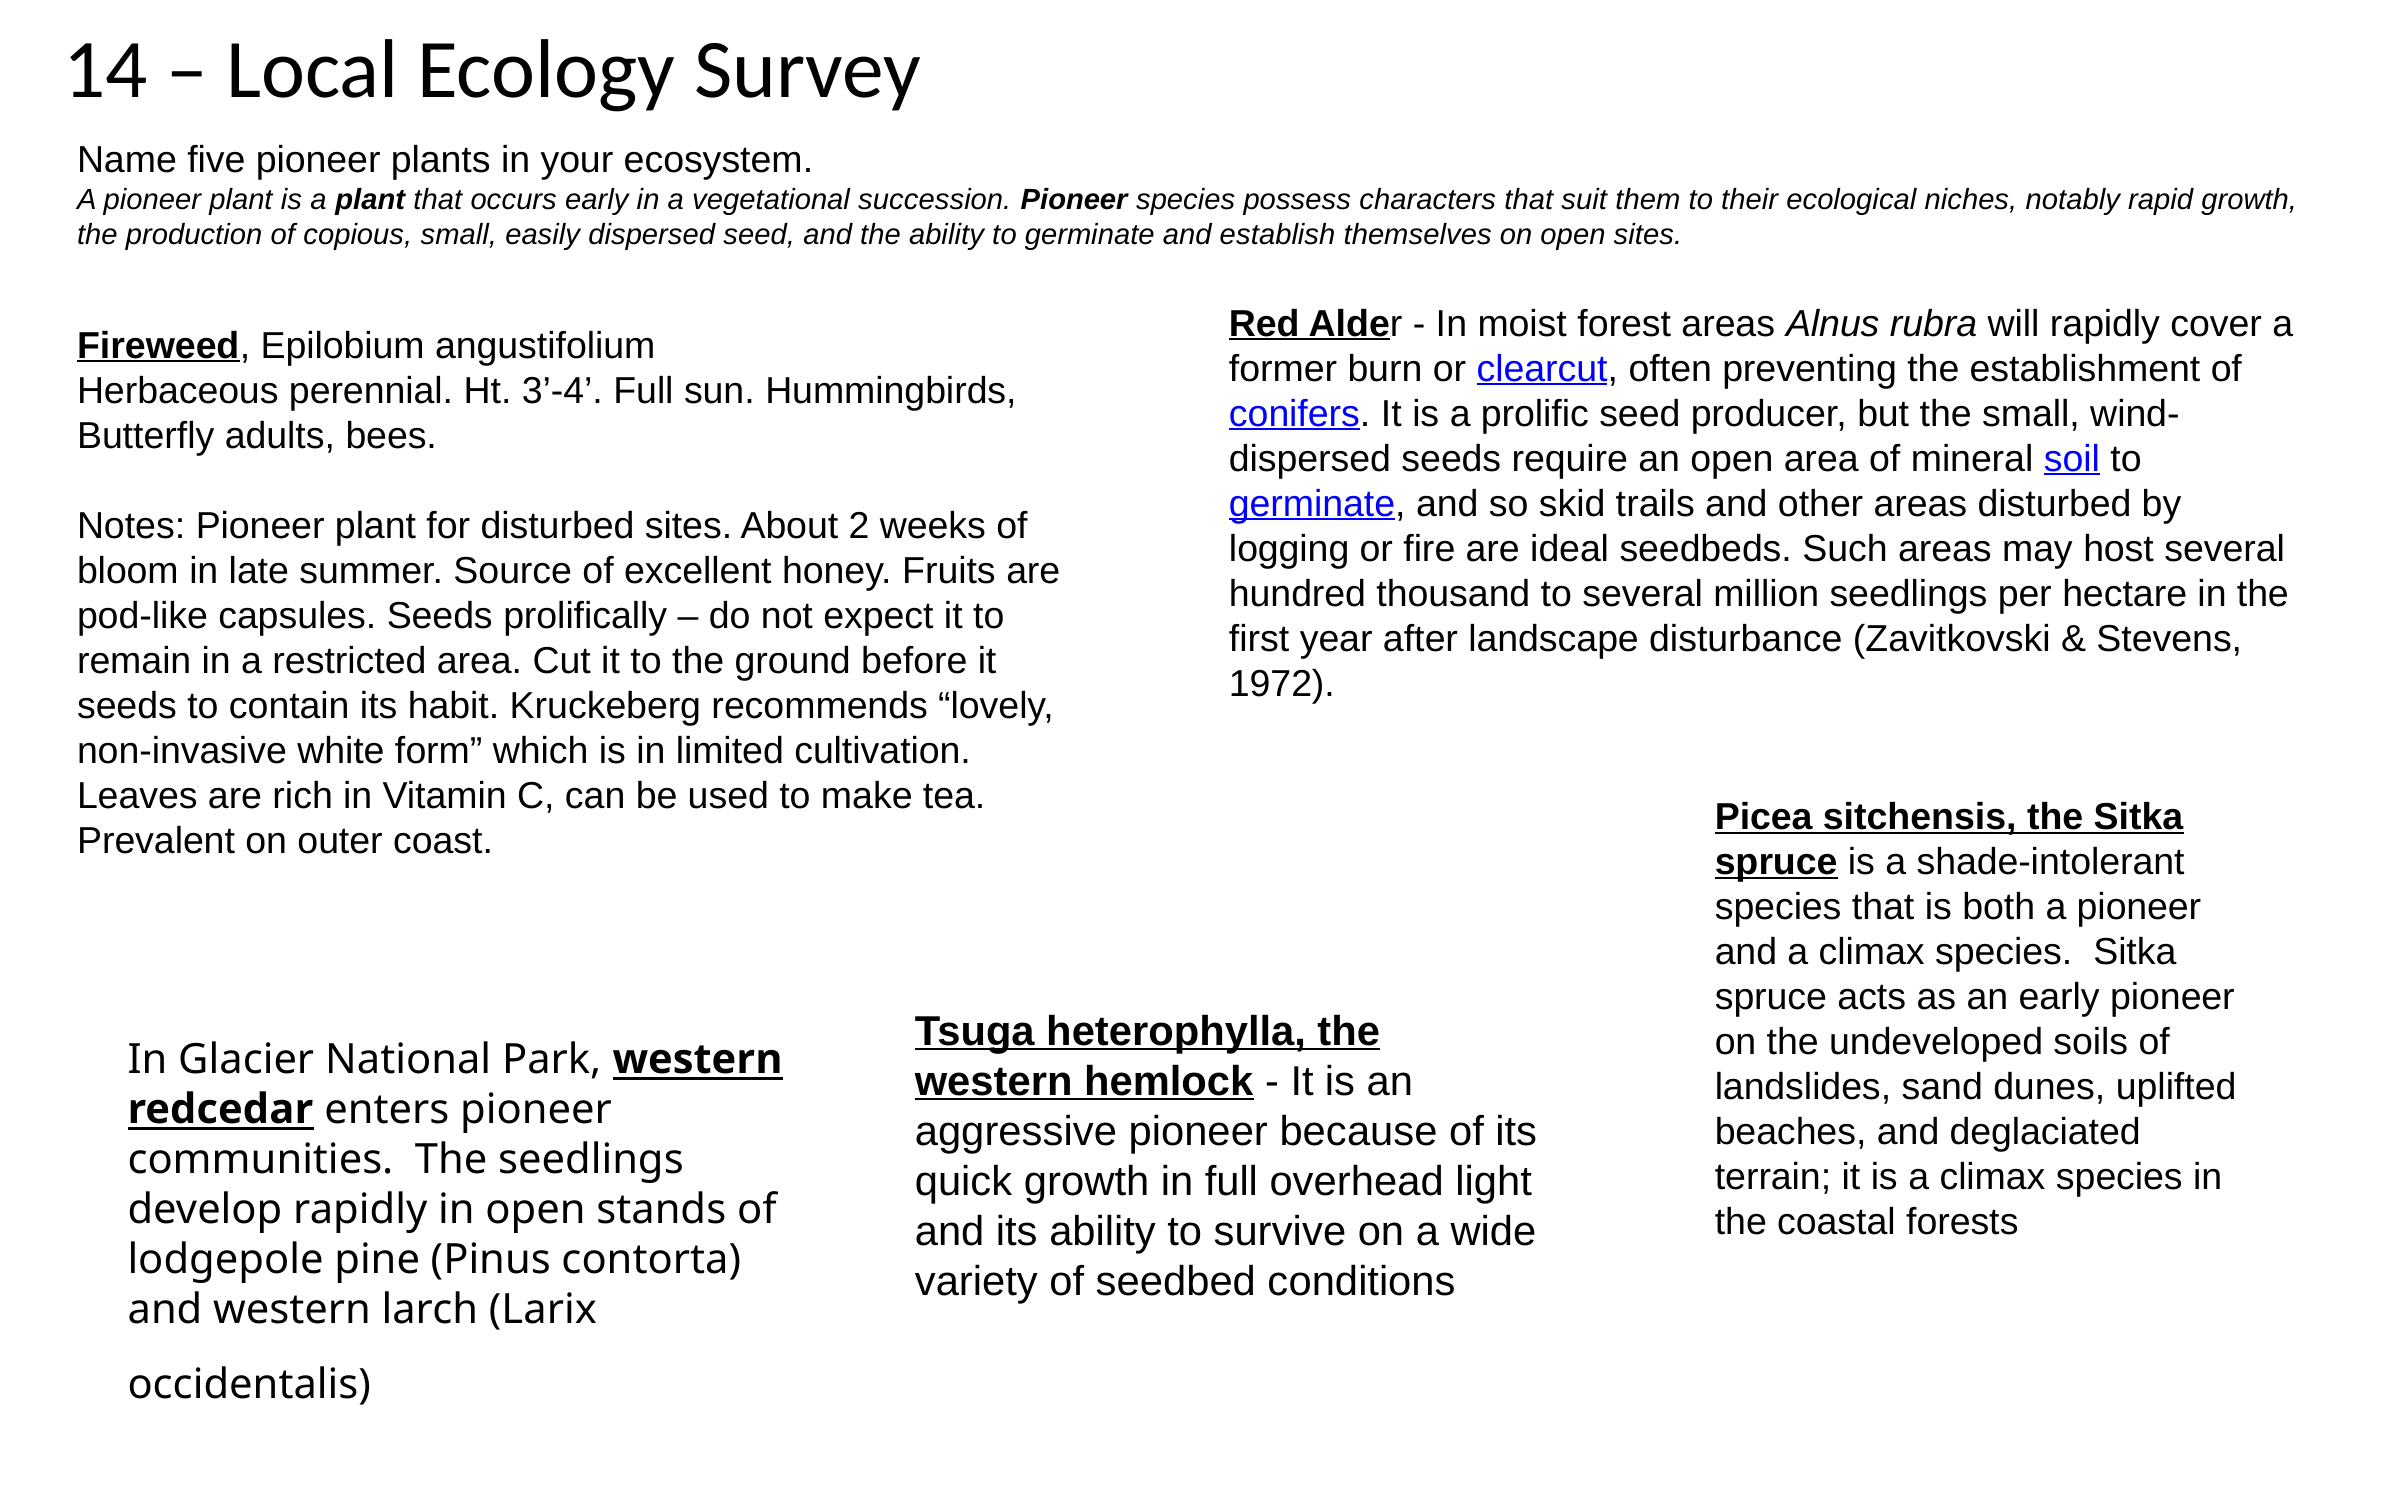

14 – Local Ecology Survey
Name five pioneer plants in your ecosystem.
A pioneer plant is a plant that occurs early in a vegetational succession. Pioneer species possess characters that suit them to their ecological niches, notably rapid growth, the production of copious, small, easily dispersed seed, and the ability to germinate and establish themselves on open sites.
Red Alder - In moist forest areas Alnus rubra will rapidly cover a former burn or clearcut, often preventing the establishment of conifers. It is a prolific seed producer, but the small, wind-dispersed seeds require an open area of mineral soil to germinate, and so skid trails and other areas disturbed by logging or fire are ideal seedbeds. Such areas may host several hundred thousand to several million seedlings per hectare in the first year after landscape disturbance (Zavitkovski & Stevens, 1972).
Fireweed, Epilobium angustifolium
Herbaceous perennial. Ht. 3’-4’. Full sun. Hummingbirds, Butterfly adults, bees.
Notes: Pioneer plant for disturbed sites. About 2 weeks of bloom in late summer. Source of excellent honey. Fruits are pod-like capsules. Seeds prolifically – do not expect it to remain in a restricted area. Cut it to the ground before it seeds to contain its habit. Kruckeberg recommends “lovely, non-invasive white form” which is in limited cultivation. Leaves are rich in Vitamin C, can be used to make tea. Prevalent on outer coast.
Picea sitchensis, the Sitka spruce is a shade-intolerant species that is both a pioneer and a climax species. Sitka spruce acts as an early pioneer on the undeveloped soils of landslides, sand dunes, uplifted beaches, and deglaciated terrain; it is a climax species in the coastal forests
Tsuga heterophylla, the western hemlock - It is an aggressive pioneer because of its quick growth in full overhead light and its ability to survive on a wide variety of seedbed conditions
In Glacier National Park, western redcedar enters pioneer communities.  The seedlings develop rapidly in open stands of lodgepole pine (Pinus contorta) and western larch (Larix occidentalis)